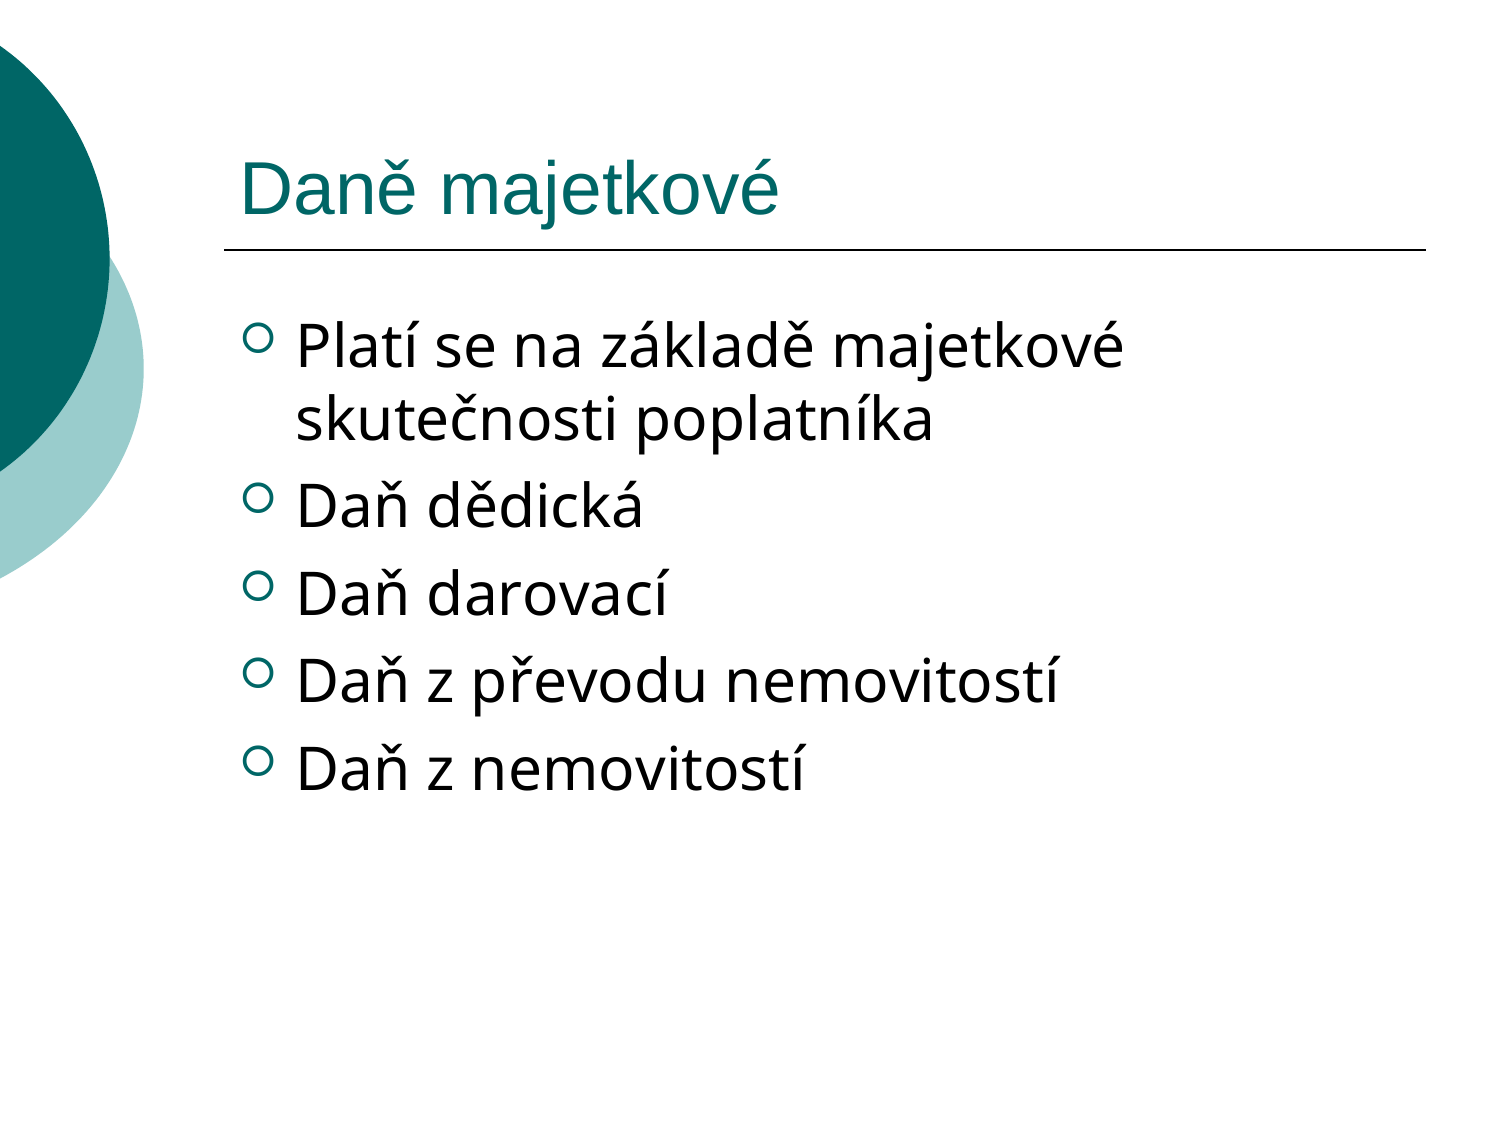

# Daně majetkové
Platí se na základě majetkové skutečnosti poplatníka
Daň dědická
Daň darovací
Daň z převodu nemovitostí
Daň z nemovitostí